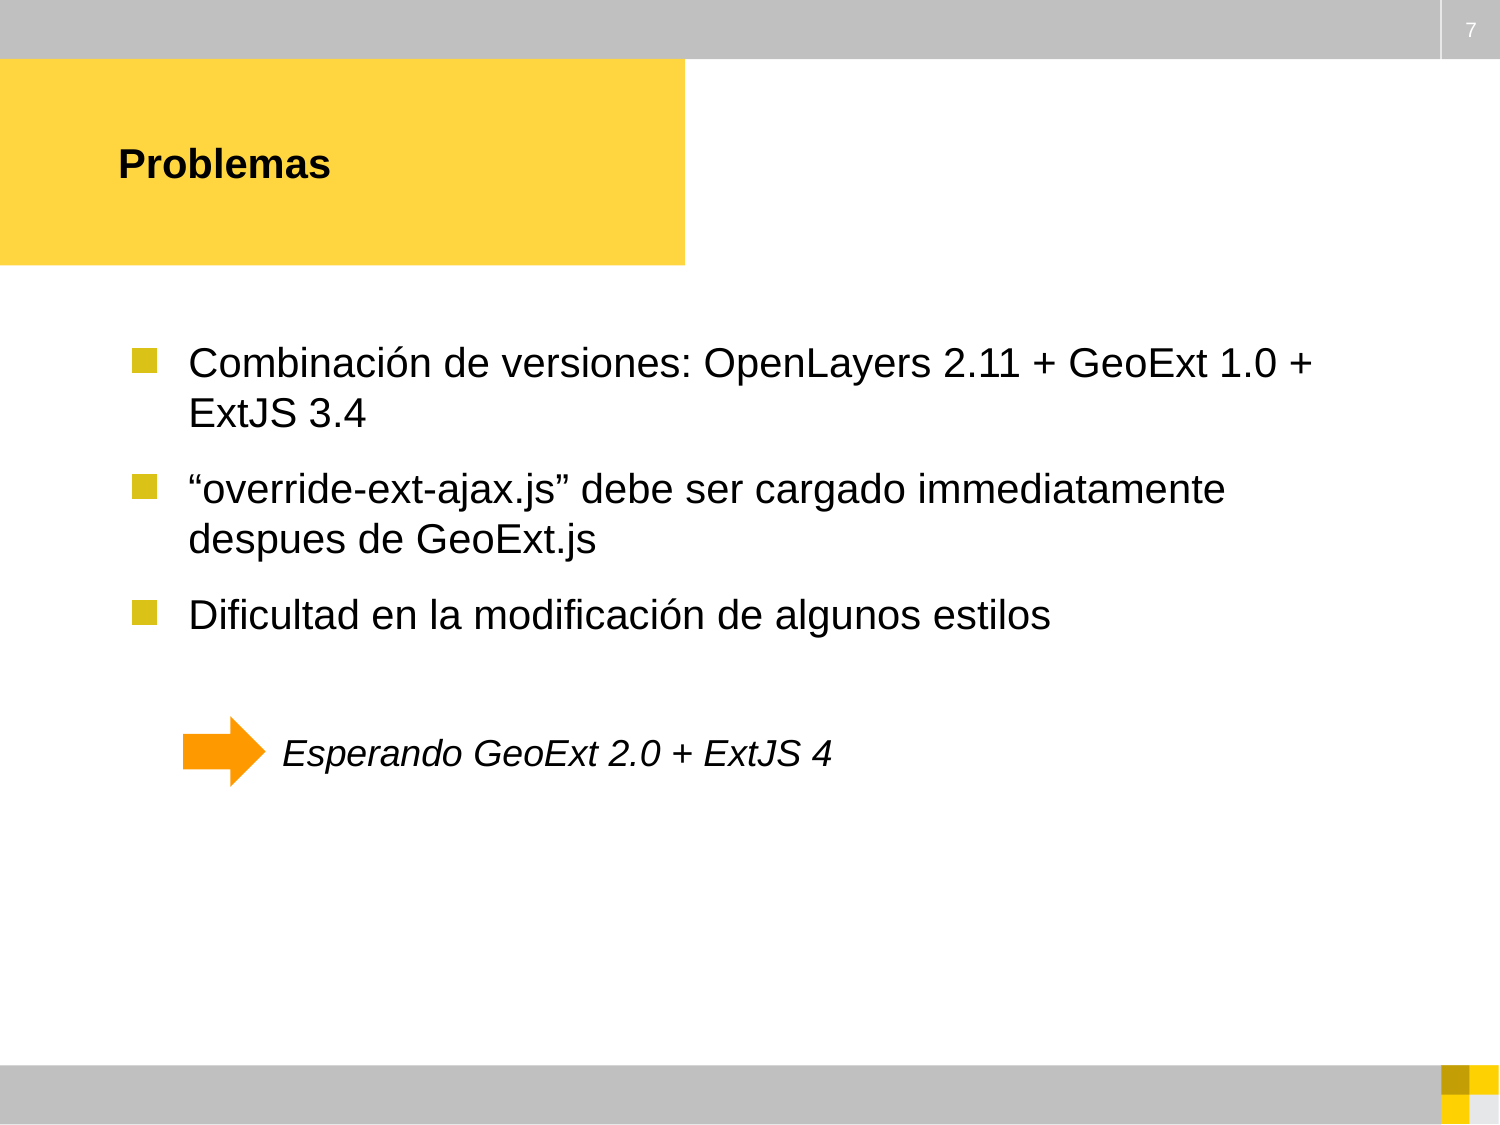

# Problemas
Combinación de versiones: OpenLayers 2.11 + GeoExt 1.0 + ExtJS 3.4
“override-ext-ajax.js” debe ser cargado immediatamente despues de GeoExt.js
Dificultad en la modificación de algunos estilos
		Esperando GeoExt 2.0 + ExtJS 4